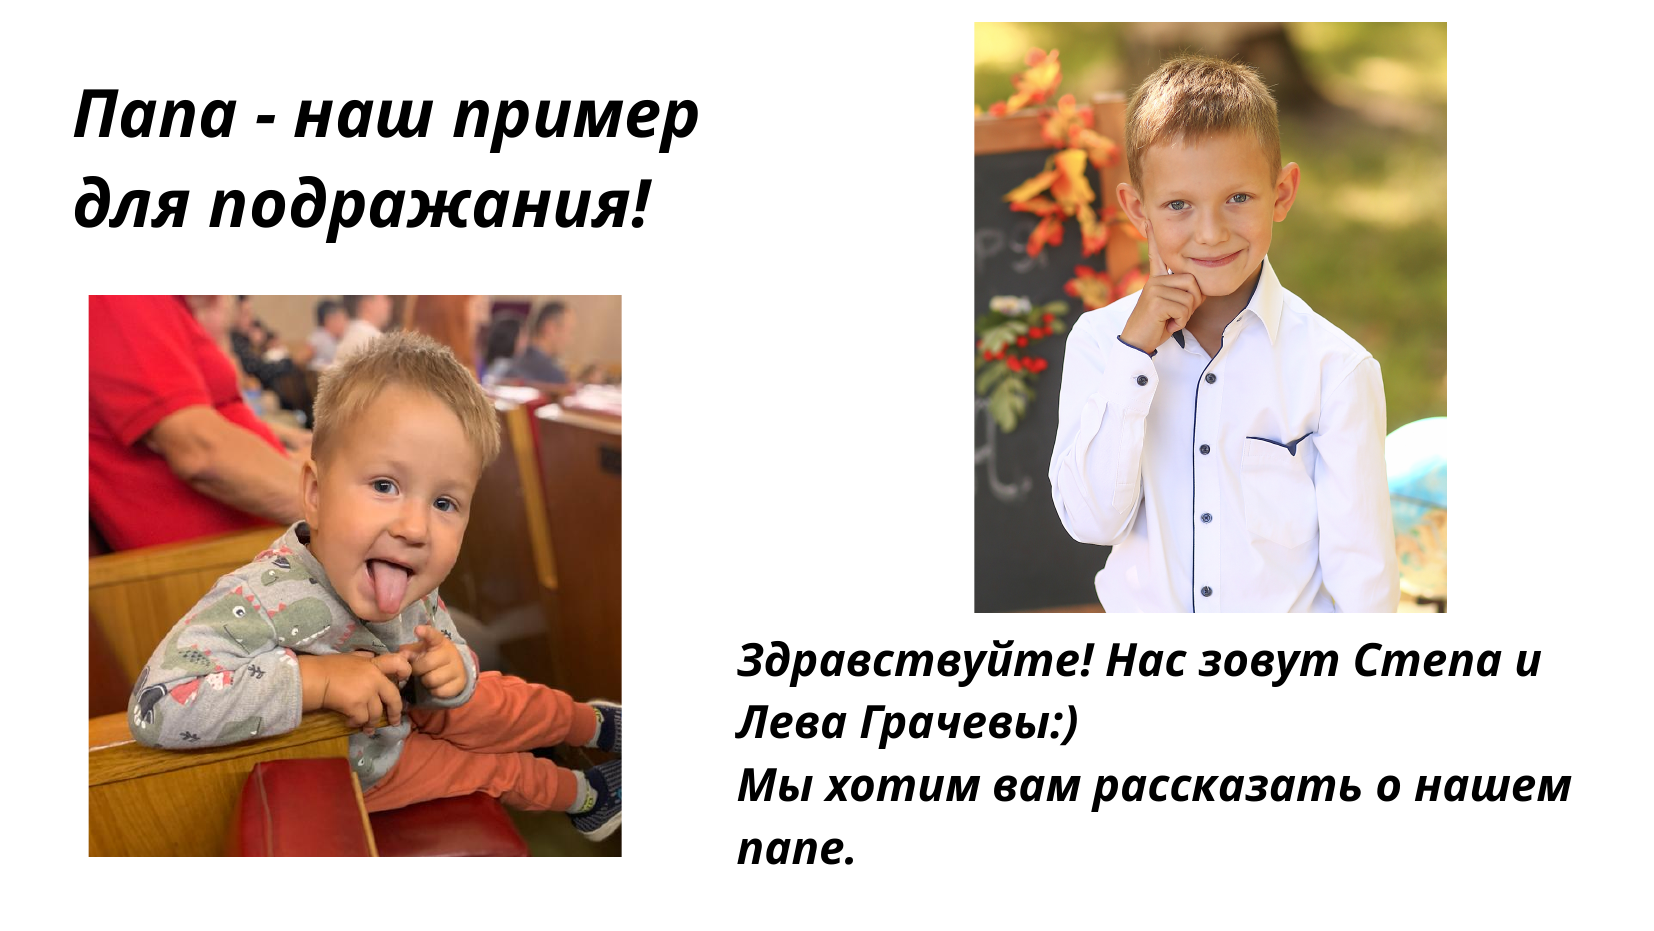

Папа - наш пример для подражания!
Здравствуйте! Нас зовут Степа и Лева Грачевы:)
Мы хотим вам рассказать о нашем папе.